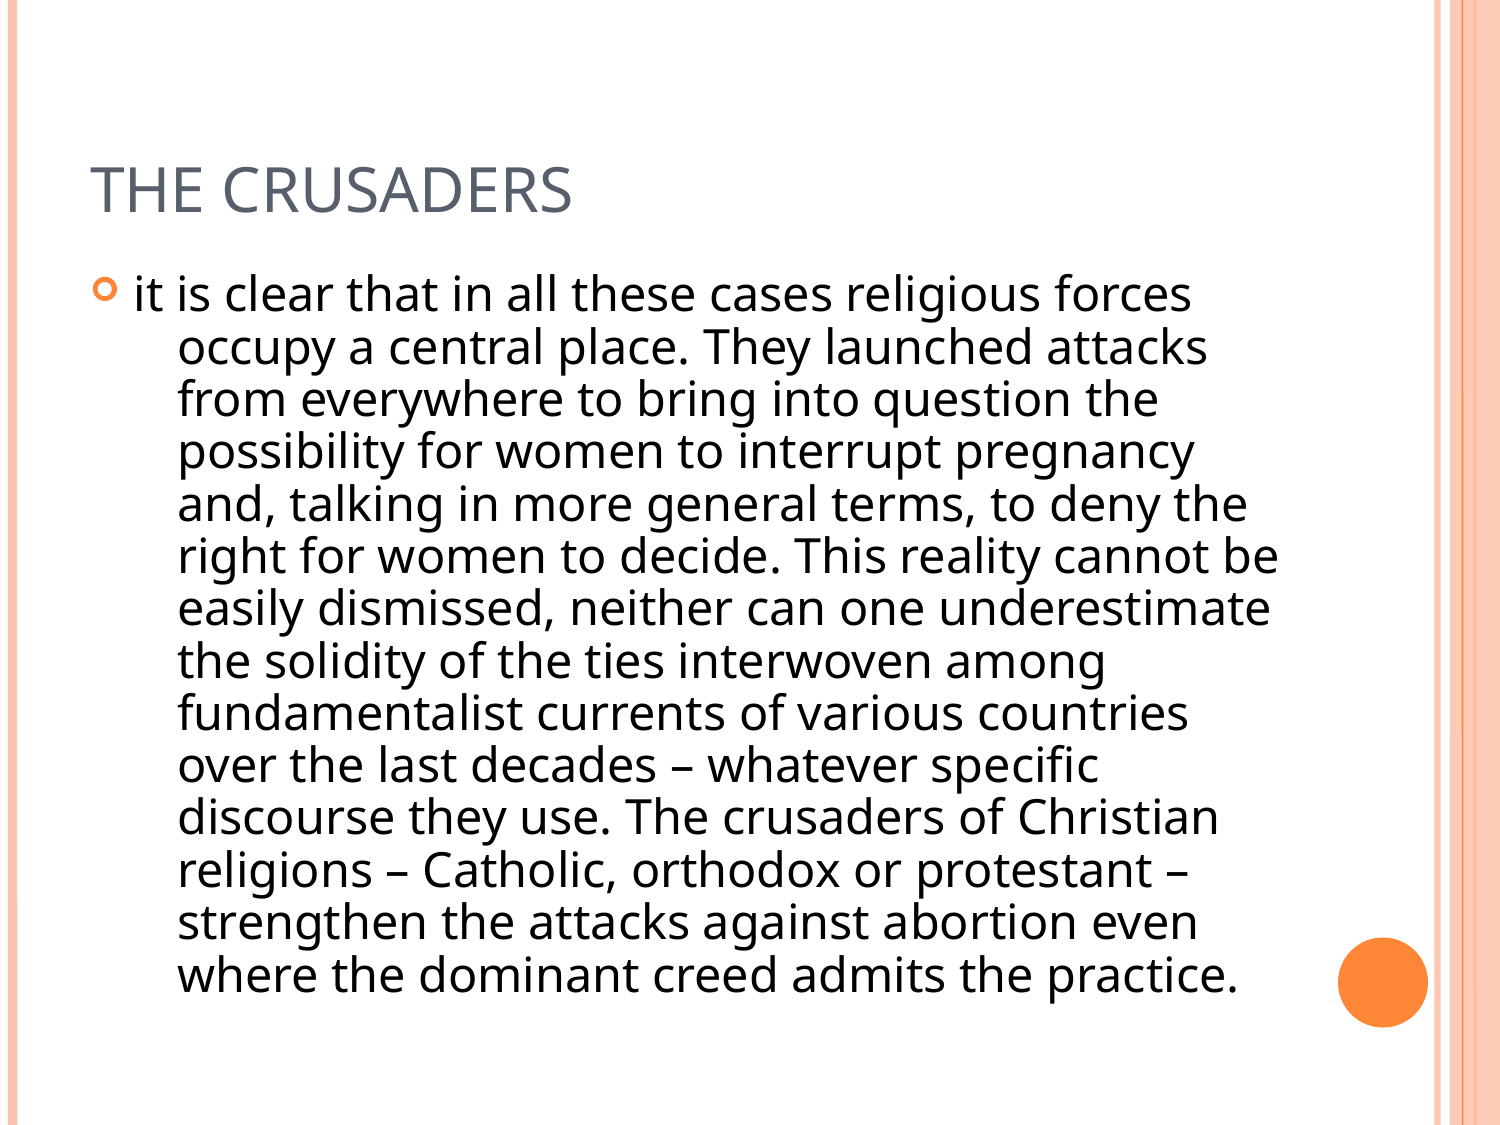

# The crusaders
it is clear that in all these cases religious forces occupy a central place. They launched attacks from everywhere to bring into question the possibility for women to interrupt pregnancy and, talking in more general terms, to deny the right for women to decide. This reality cannot be easily dismissed, neither can one underestimate the solidity of the ties interwoven among fundamentalist currents of various countries over the last decades – whatever specific discourse they use. The crusaders of Christian religions – Catholic, orthodox or protestant – strengthen the attacks against abortion even where the dominant creed admits the practice.